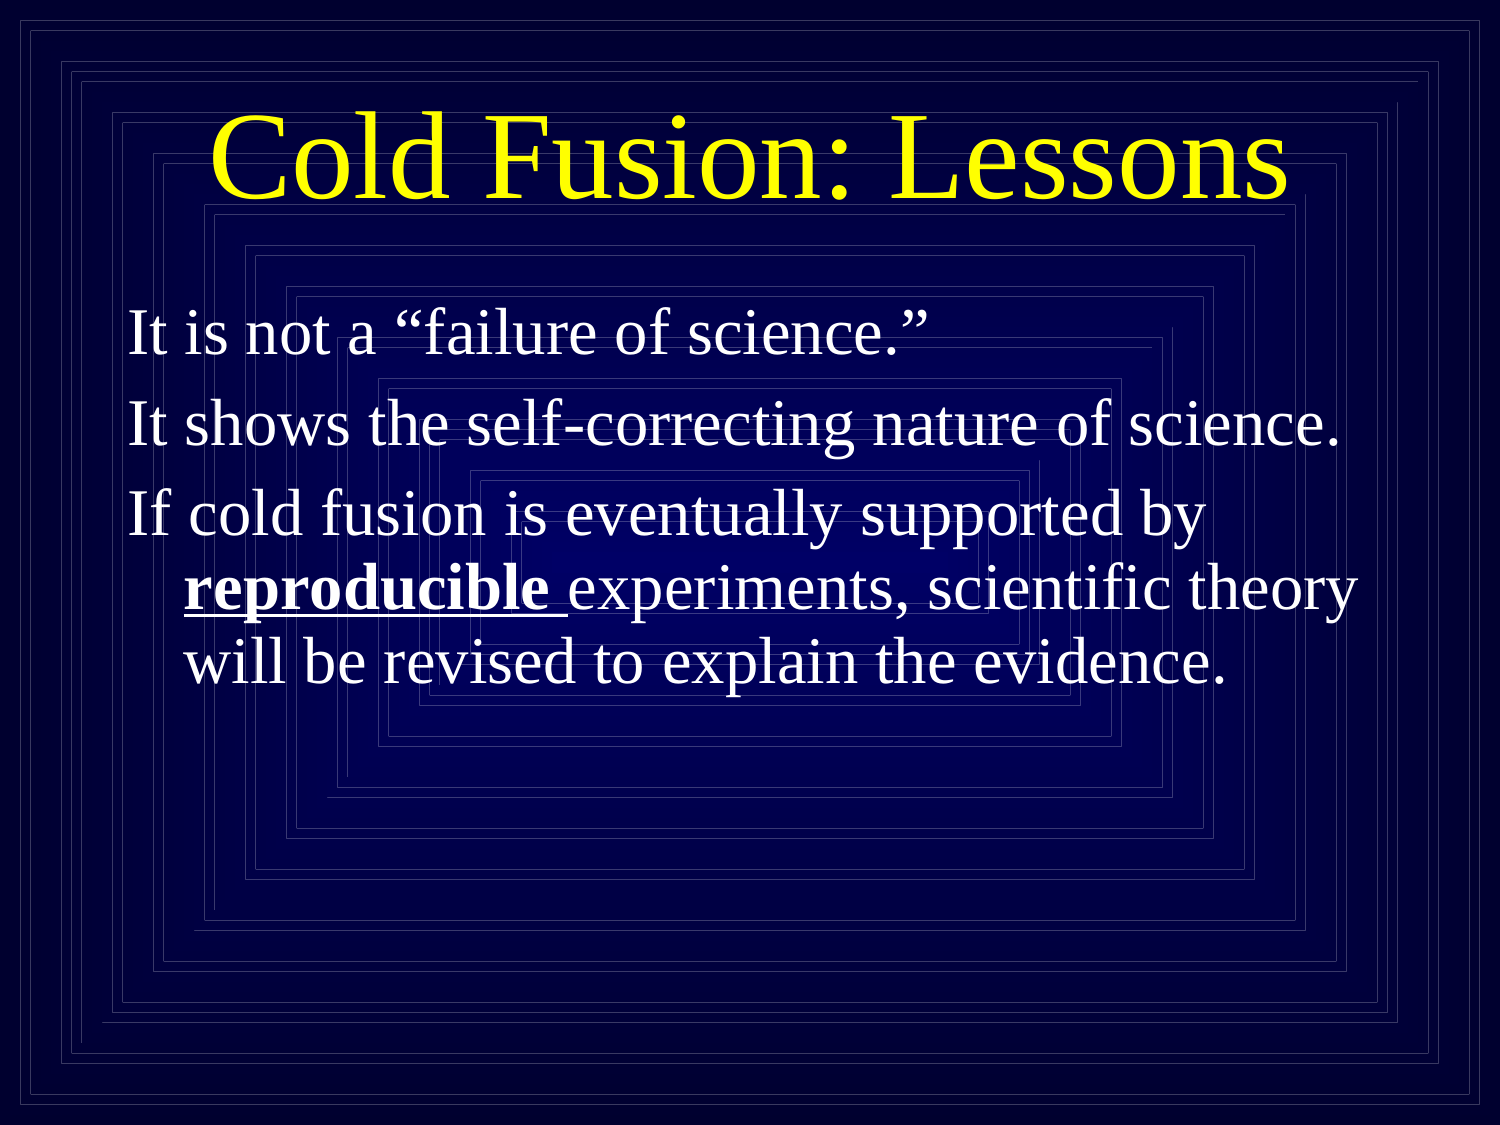

# Cold Fusion: Lessons
It is not a “failure of science.”
It shows the self-correcting nature of science.
If cold fusion is eventually supported by reproducible experiments, scientific theory will be revised to explain the evidence.